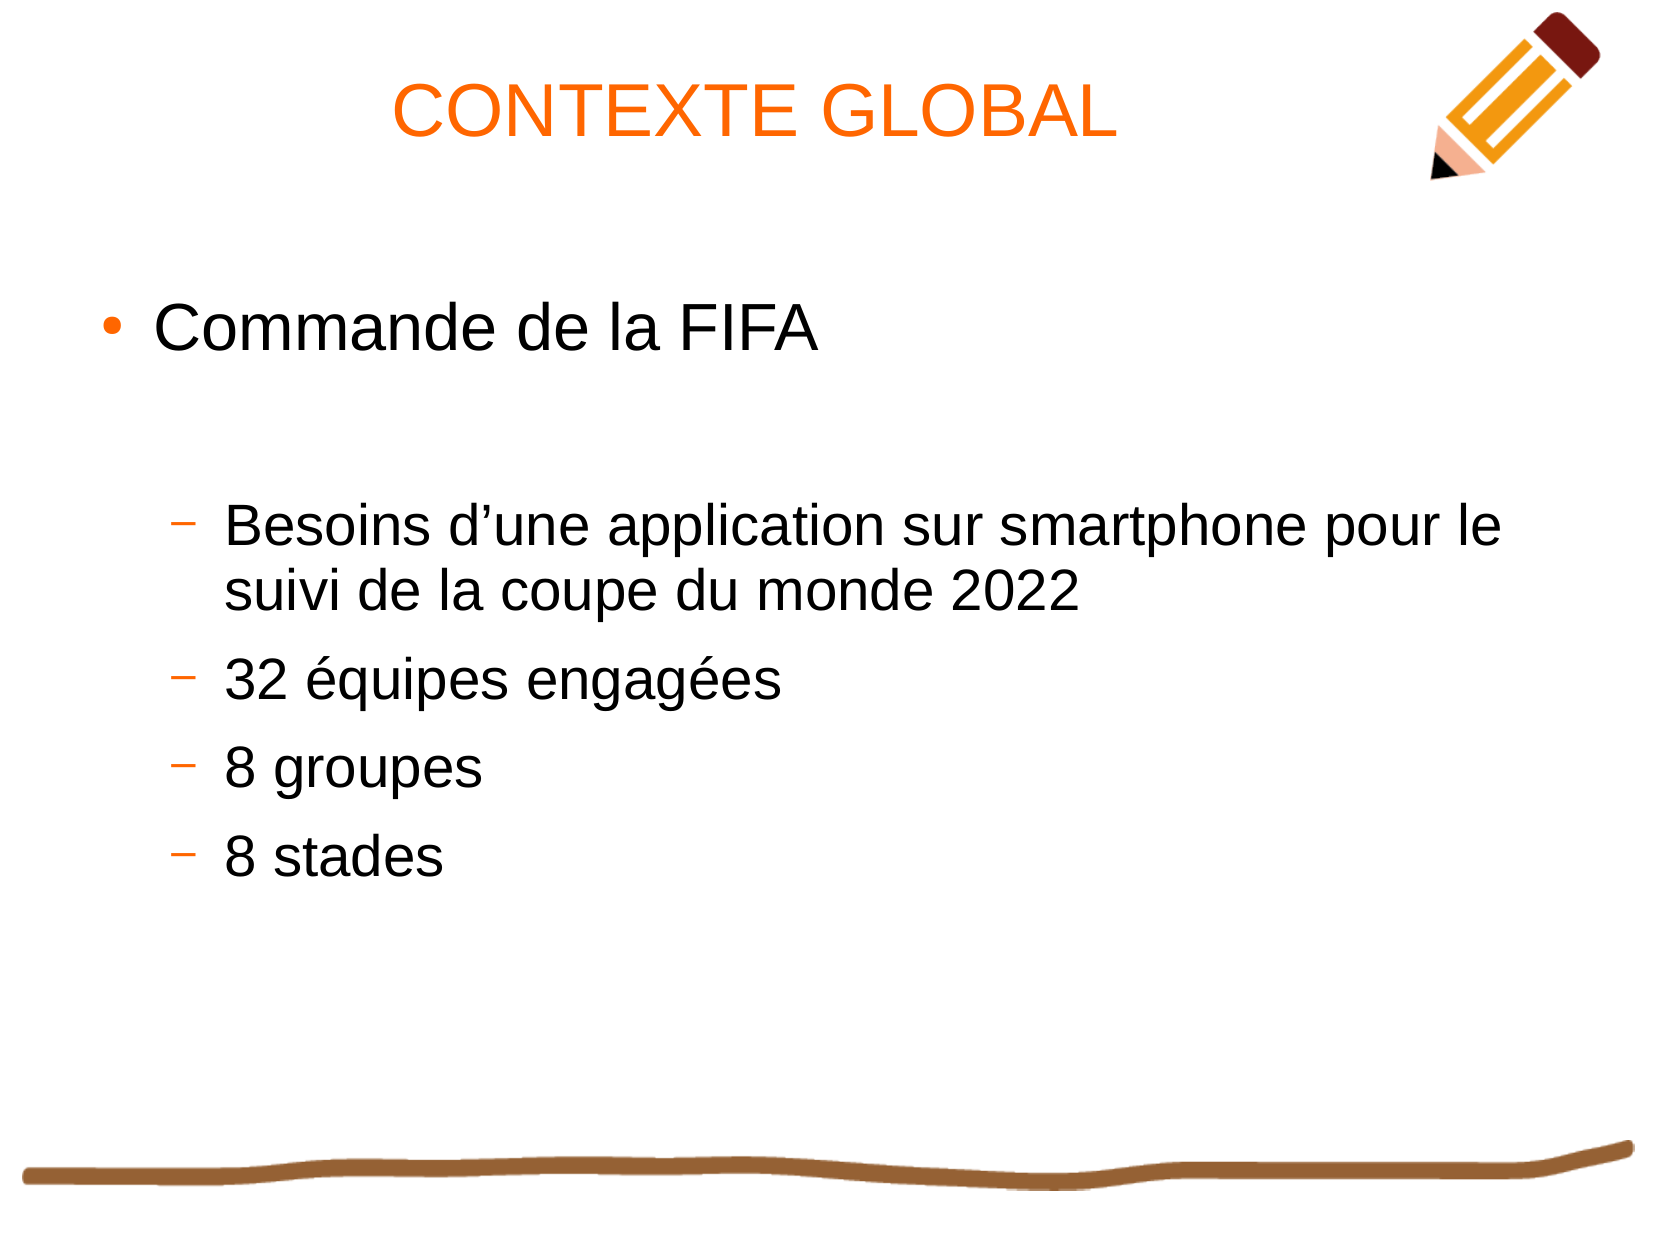

# CONTEXTE GLOBAL
Commande de la FIFA
Besoins d’une application sur smartphone pour le suivi de la coupe du monde 2022
32 équipes engagées
8 groupes
8 stades